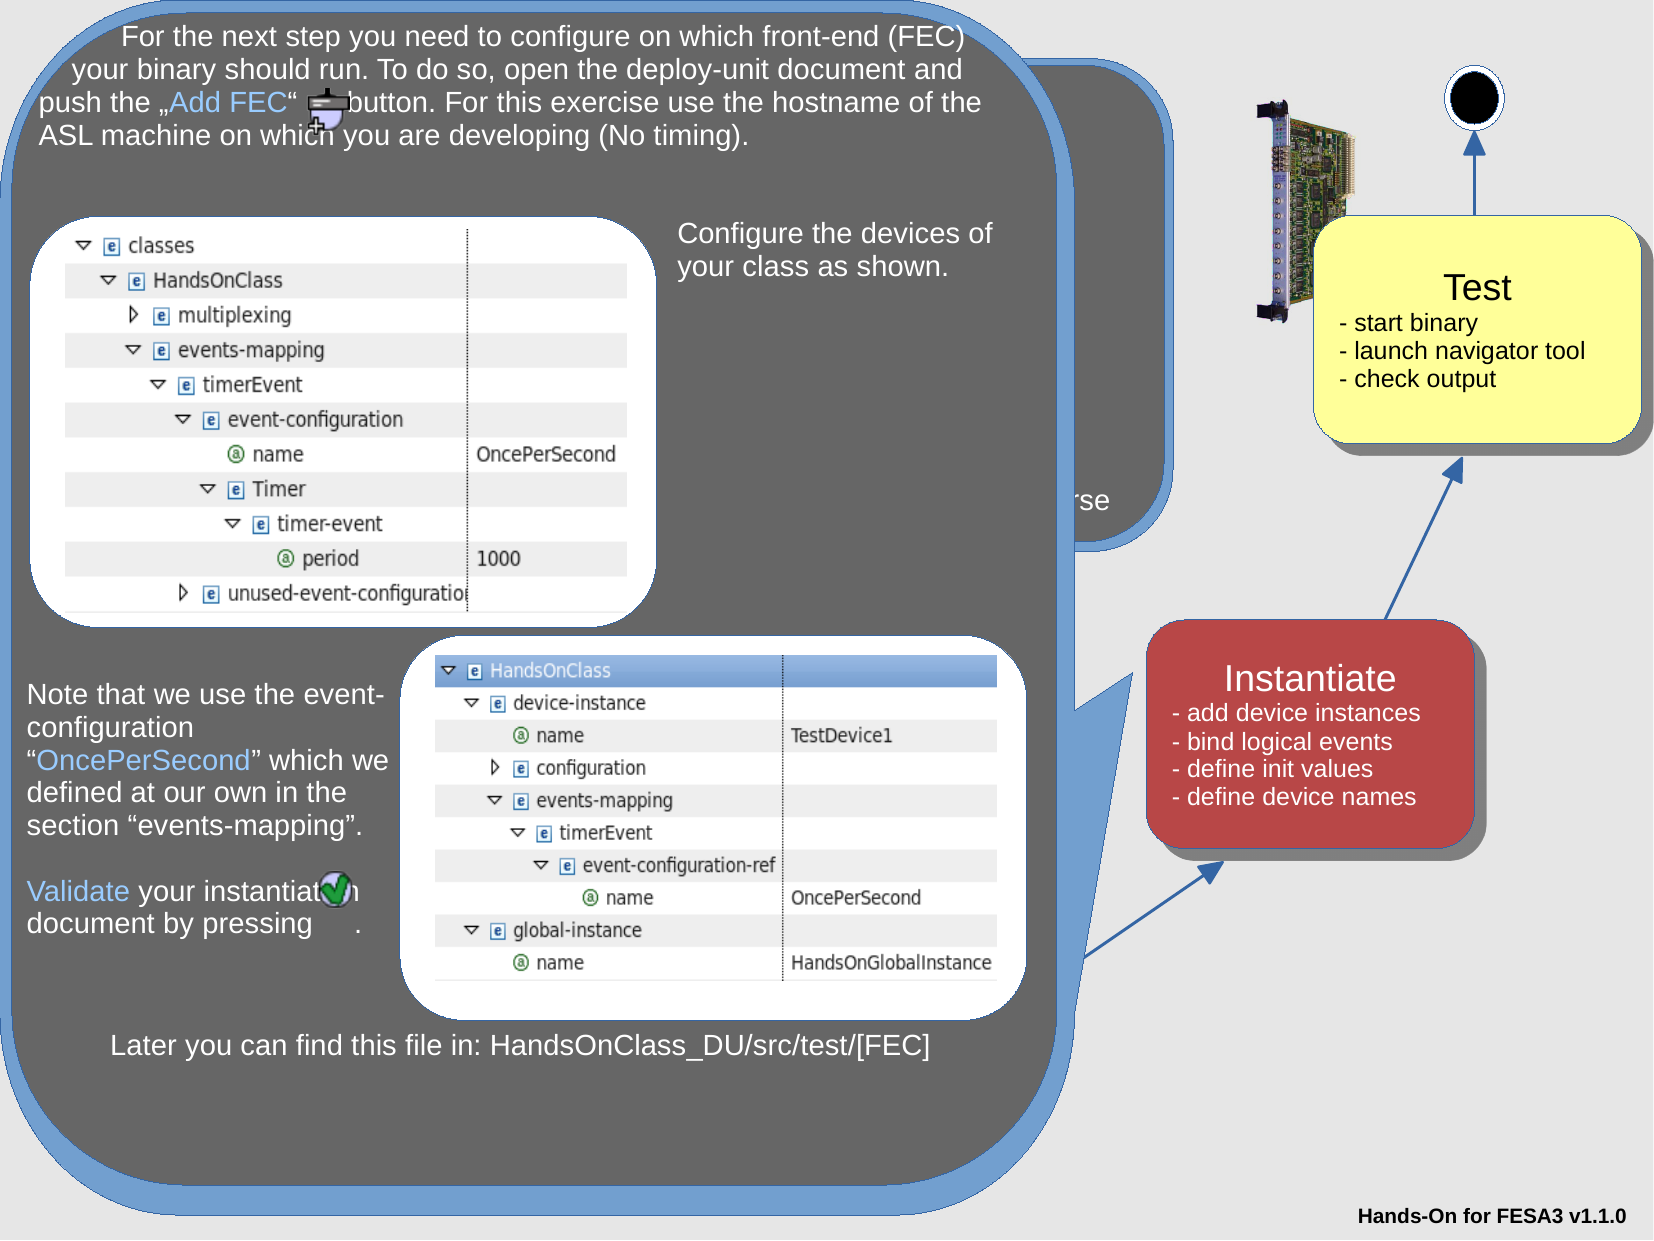

For the next step you need to configure on which front-end (FEC)
 your binary should run. To do so, open the deploy-unit document and push the „Add FEC“ button. For this exercise use the hostname of the ASL machine on which you are developing (No timing).
Configure the devices of your class as shown.
Instantiate
- add device instances
- bind logical events
- define init values
- define device names
Note that we use the event-configuration “OncePerSecond” which we defined at our own in the section “events-mapping”.
Validate your instantiation document by pressing .
Later you can find this file in: HandsOnClass_DU/src/test/[FEC]